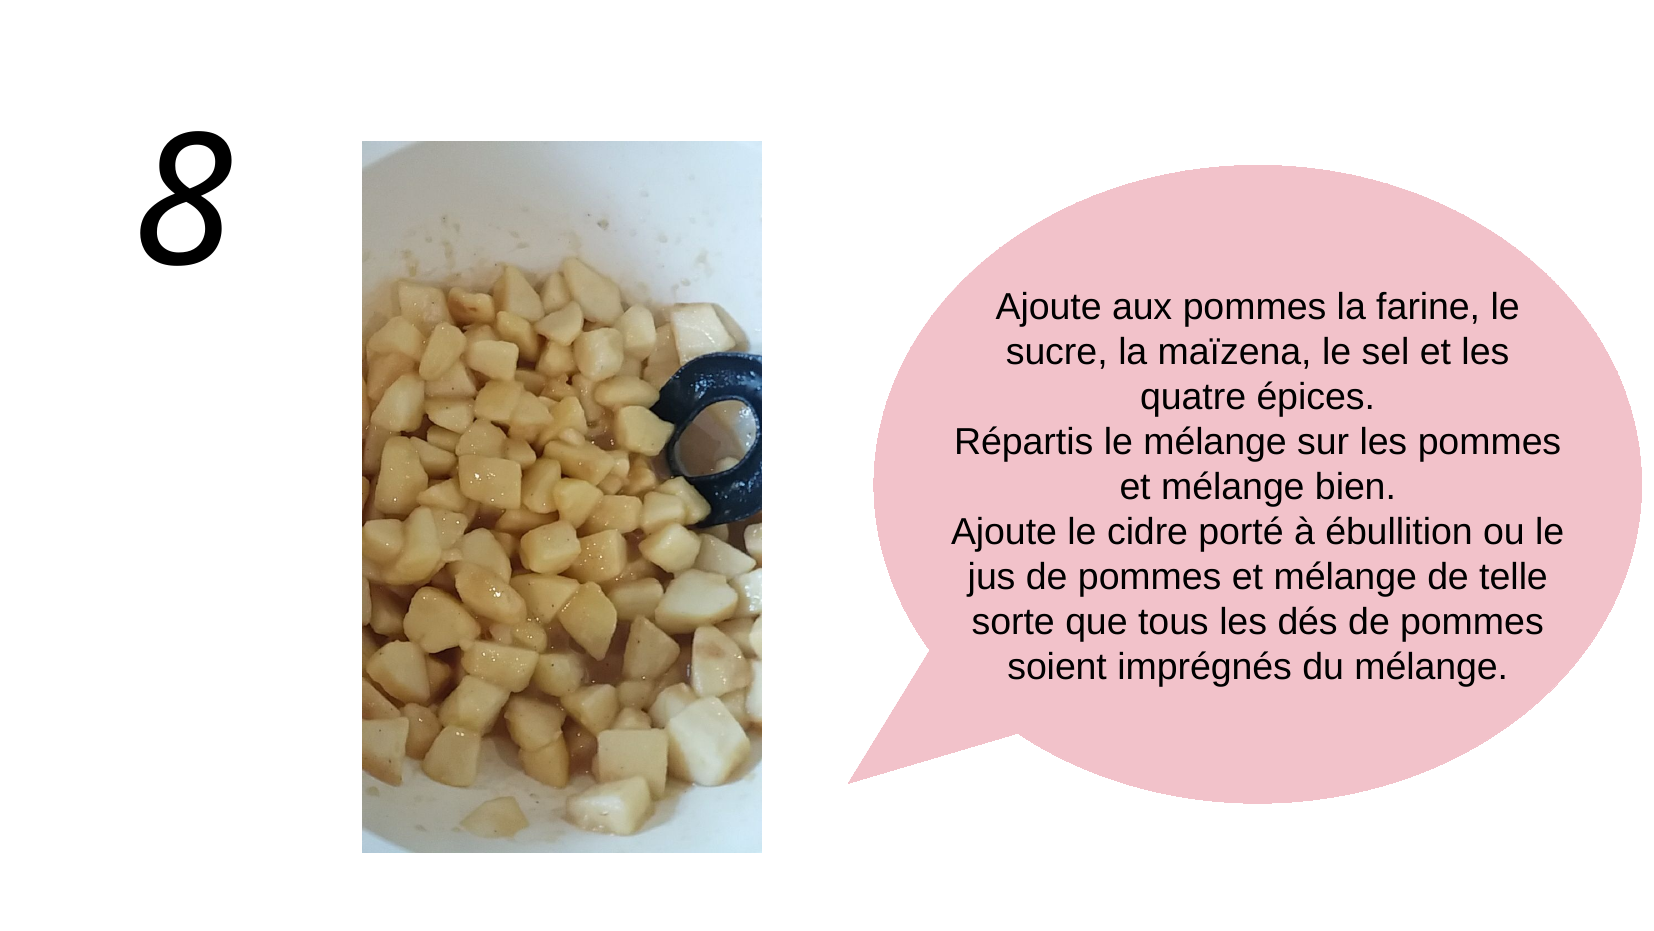

8
Ajoute aux pommes la farine, le
sucre, la maïzena, le sel et les
quatre épices.
Répartis le mélange sur les pommes
et mélange bien.
Ajoute le cidre porté à ébullition ou le
jus de pommes et mélange de telle
sorte que tous les dés de pommes
soient imprégnés du mélange.